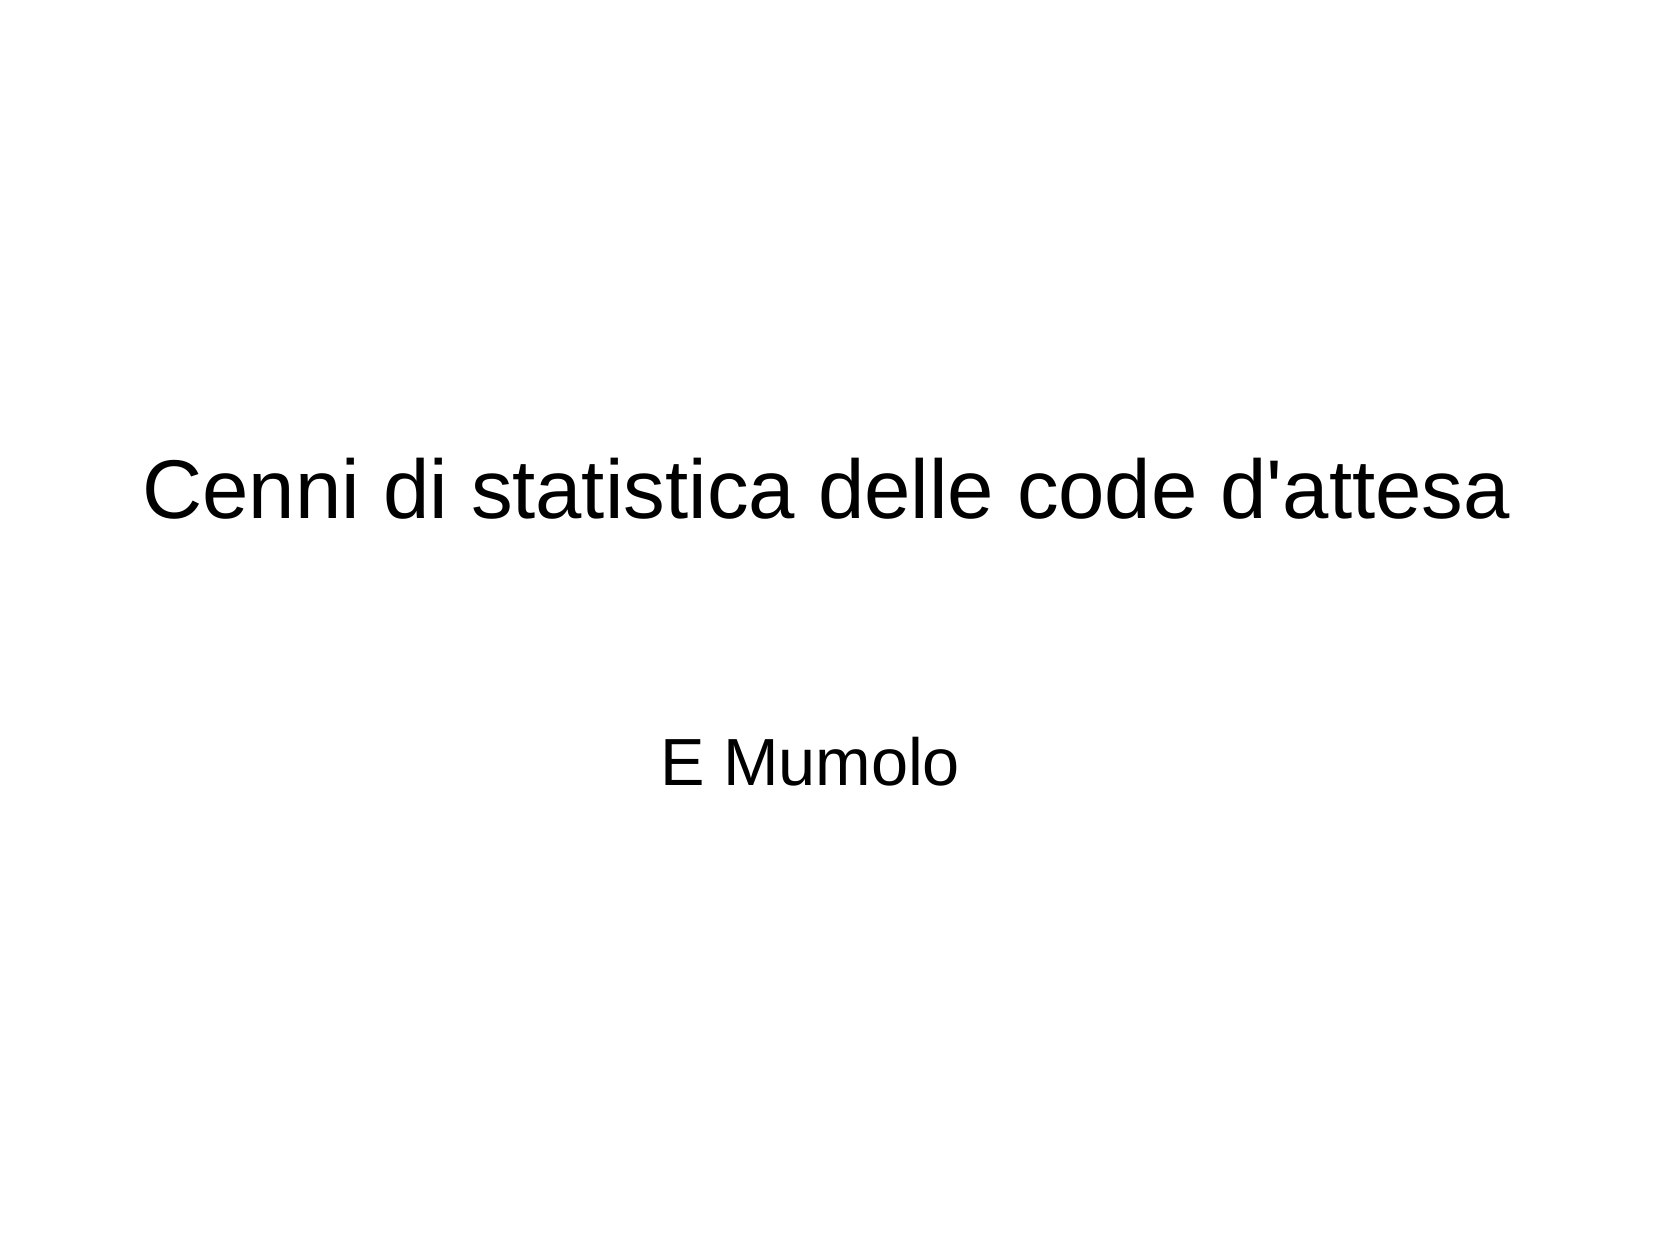

E Mumolo
# Cenni di statistica delle code d'attesa